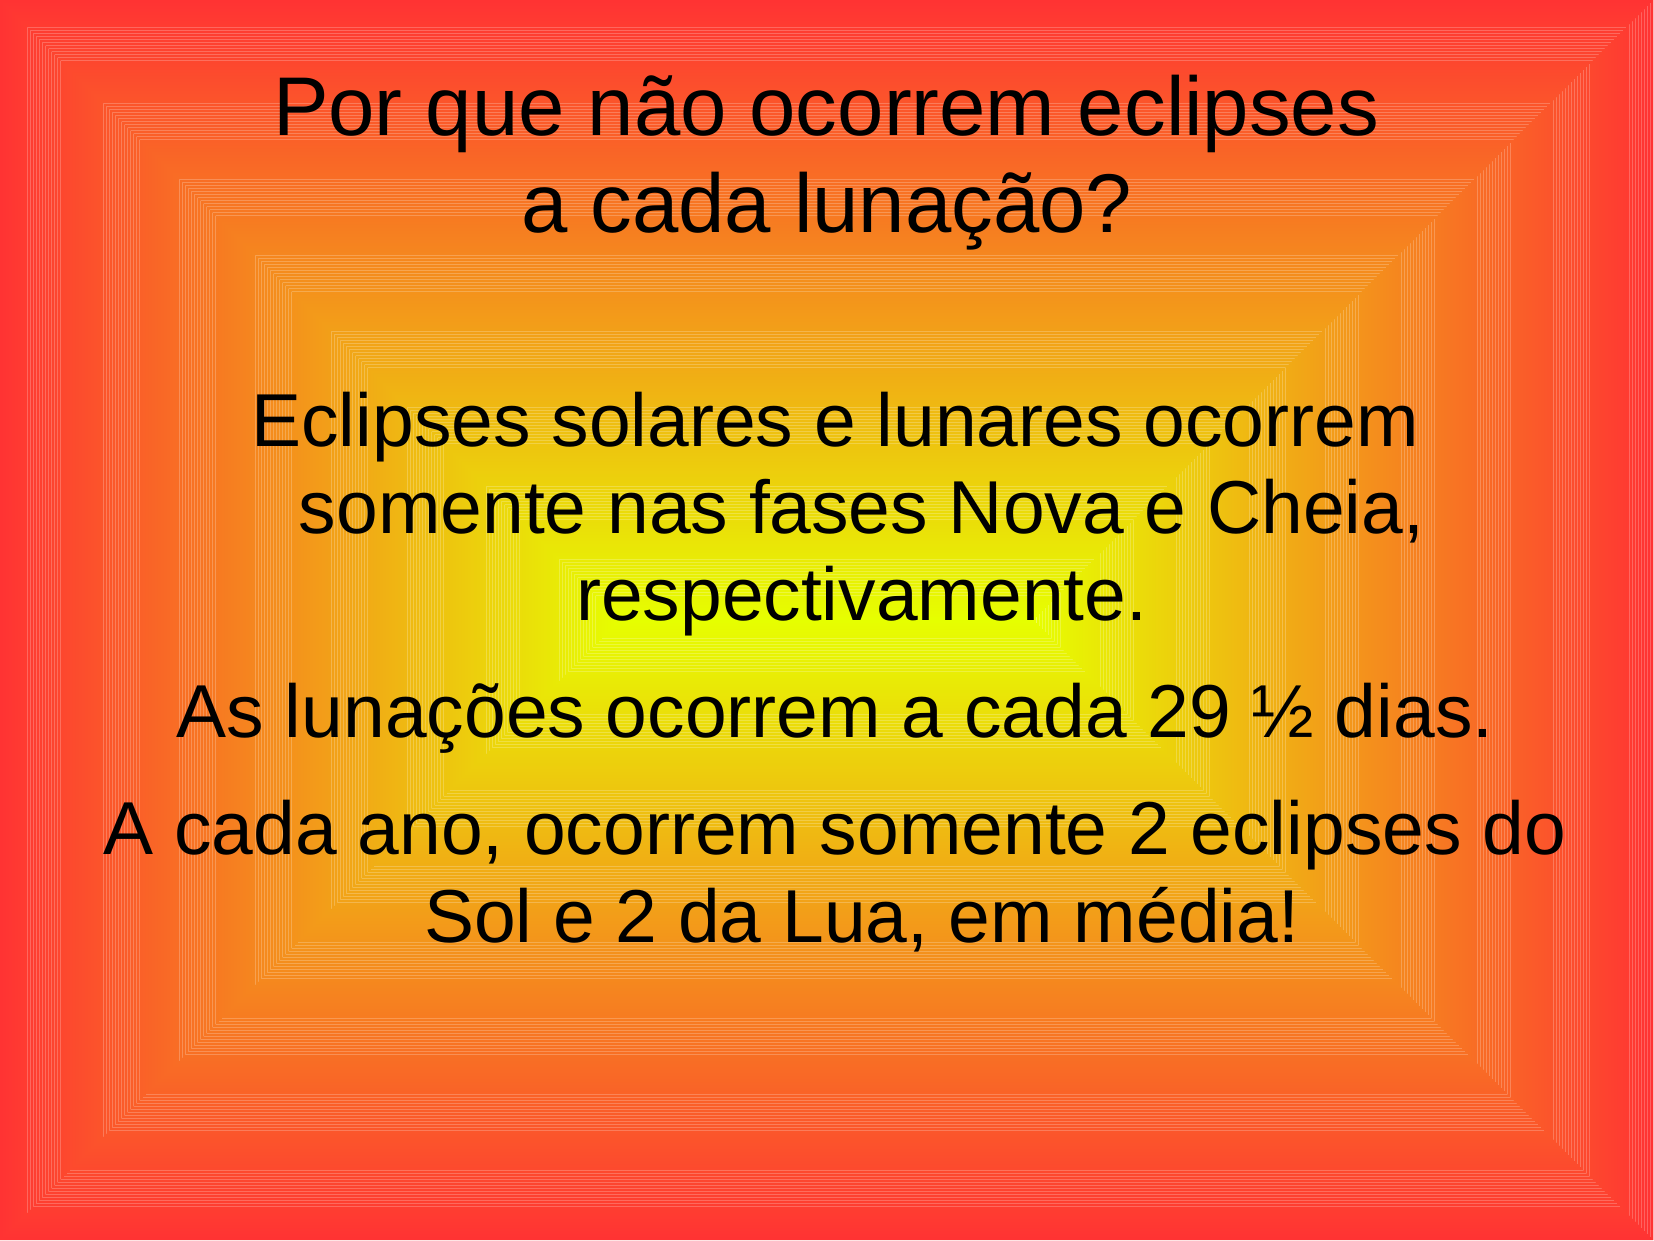

# Por que não ocorrem eclipses a cada lunação?
Eclipses solares e lunares ocorrem somente nas fases Nova e Cheia, respectivamente.
As lunações ocorrem a cada 29 ½ dias.
A cada ano, ocorrem somente 2 eclipses do Sol e 2 da Lua, em média!